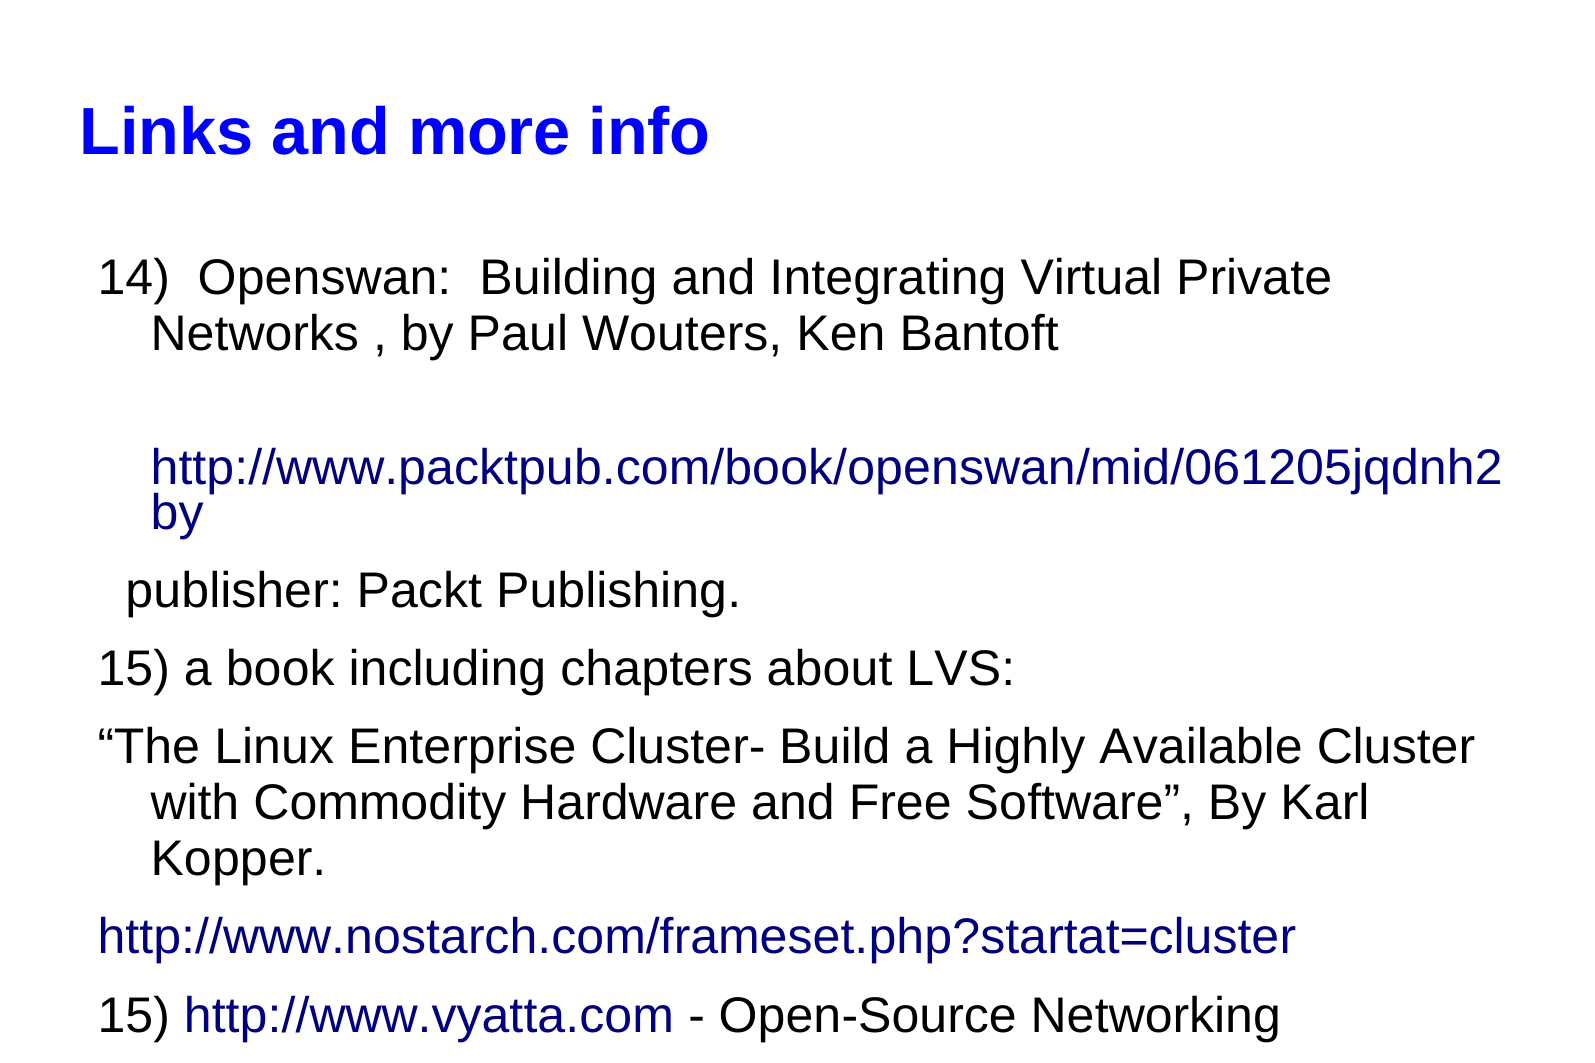

# Links and more info
14) Openswan: Building and Integrating Virtual Private Networks , by Paul Wouters, Ken Bantoft
 http://www.packtpub.com/book/openswan/mid/061205jqdnh2by
 publisher: Packt Publishing.
15) a book including chapters about LVS:
“The Linux Enterprise Cluster- Build a Highly Available Cluster with Commodity Hardware and Free Software”, By Karl Kopper.
http://www.nostarch.com/frameset.php?startat=cluster
15) http://www.vyatta.com - Open-Source Networking